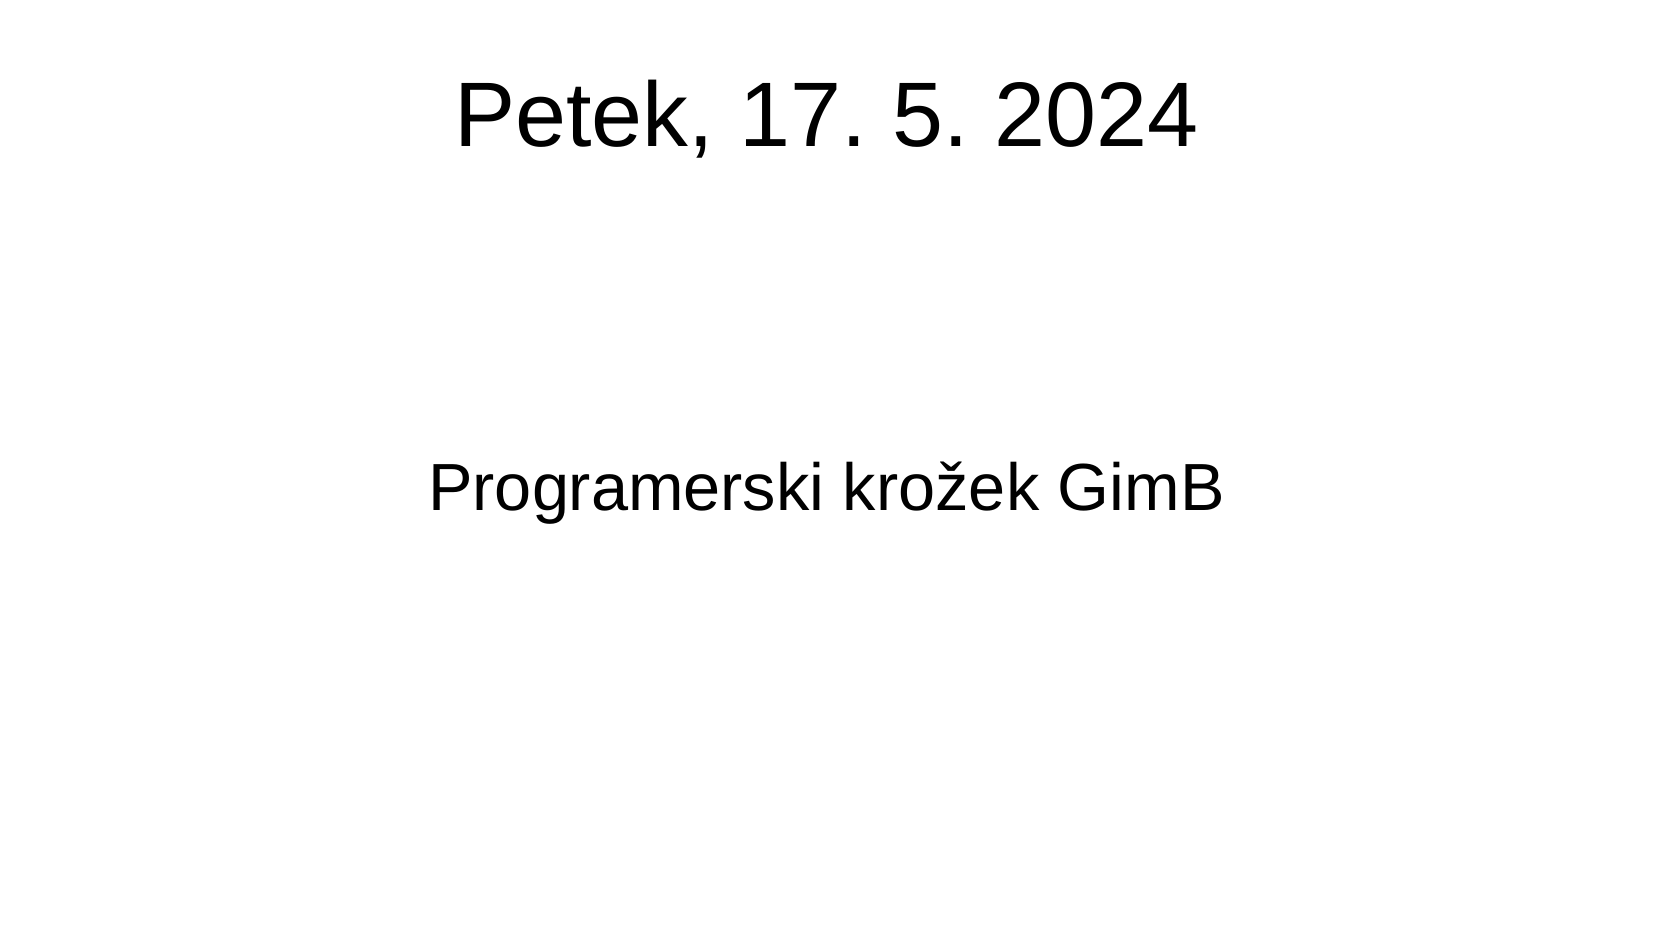

# Petek, 17. 5. 2024
Programerski krožek GimB